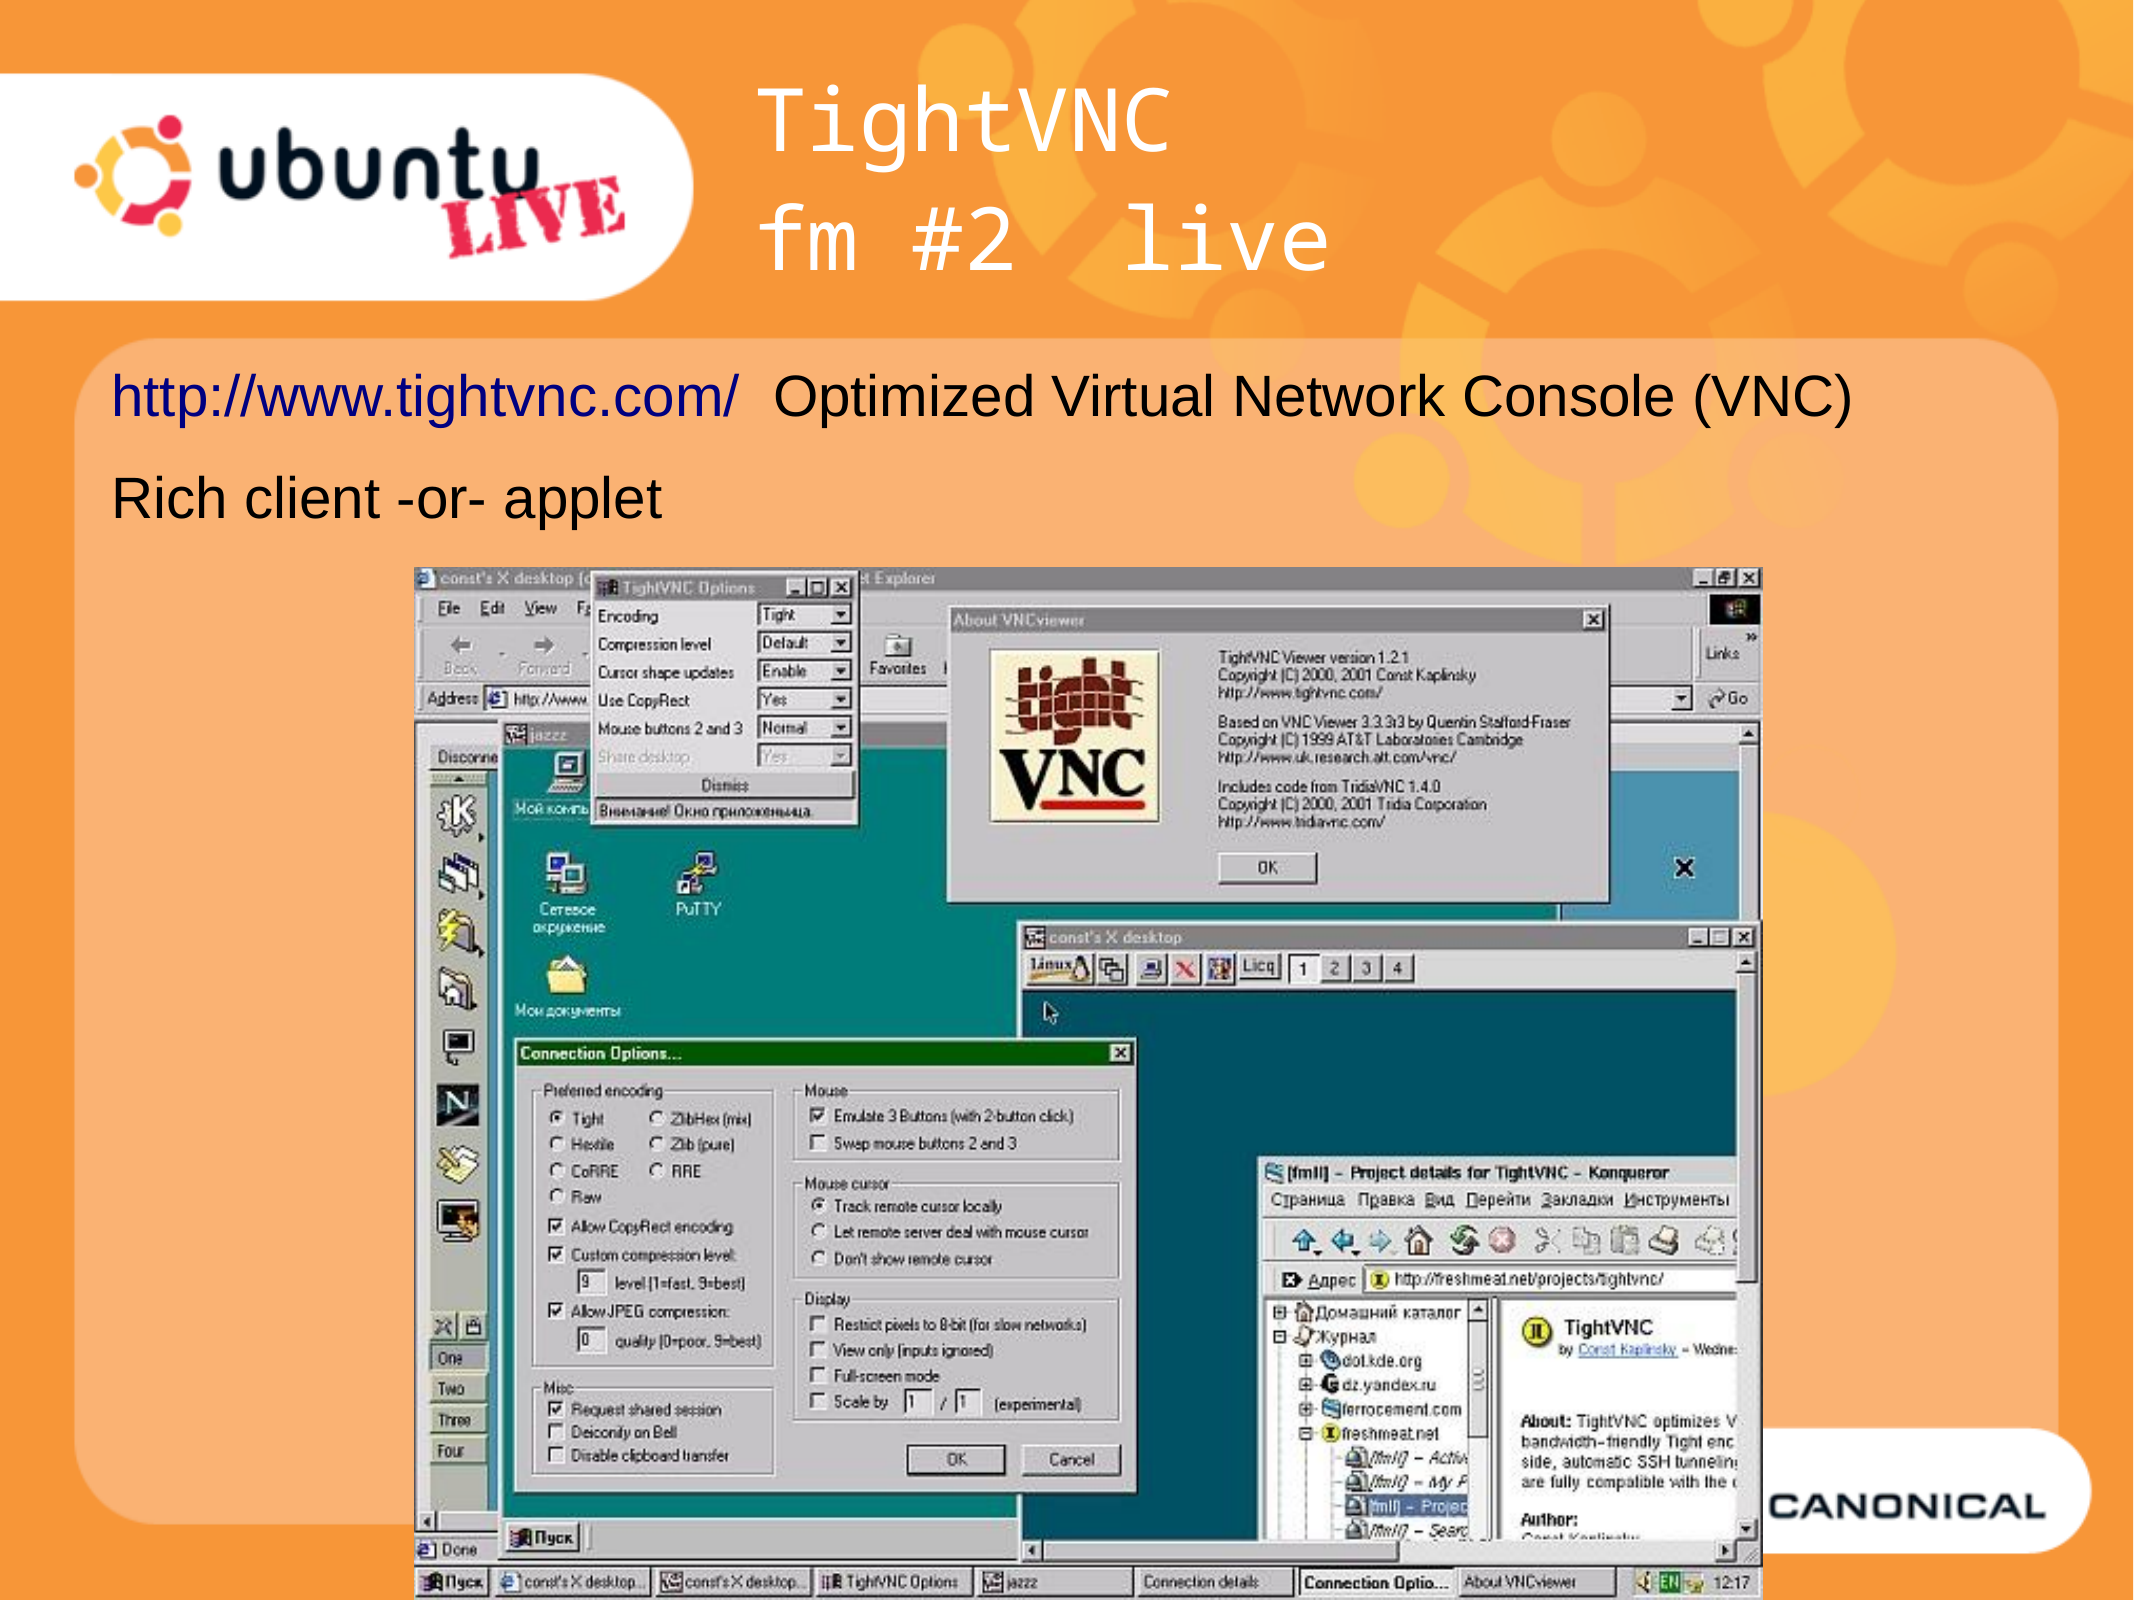

TightVNC
fm #2 live
# http://www.tightvnc.com/ Optimized Virtual Network Console (VNC)
Rich client -or- applet